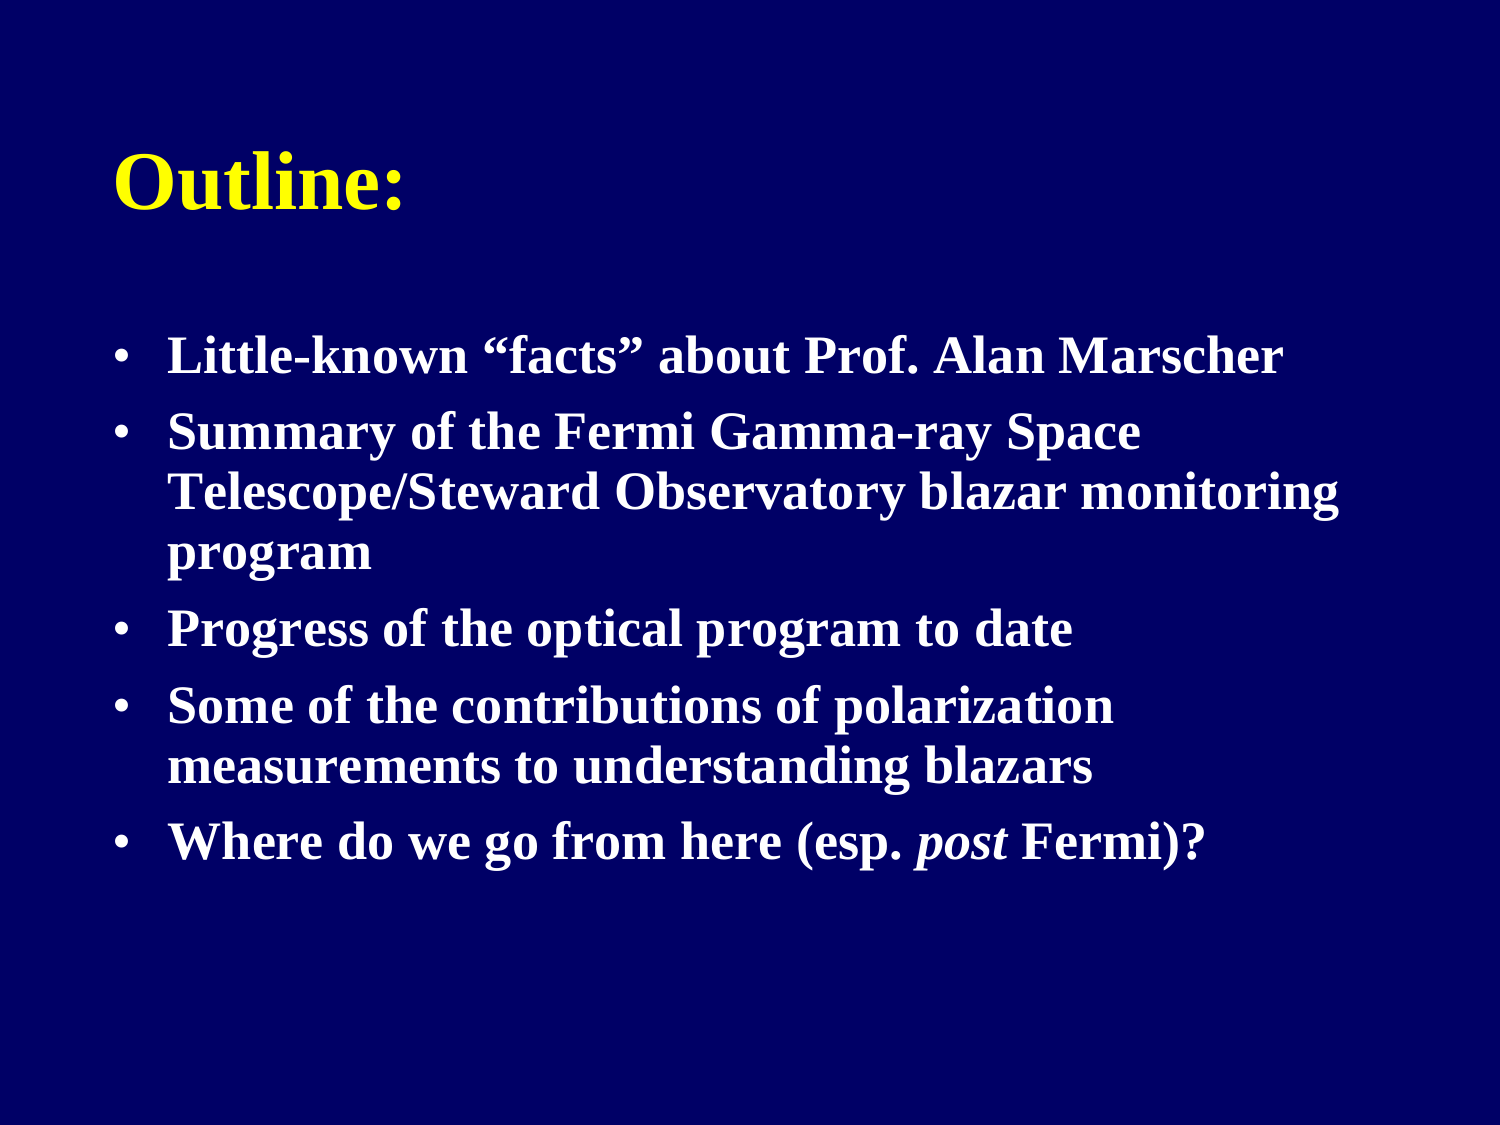

# Outline:
Little-known “facts” about Prof. Alan Marscher
Summary of the Fermi Gamma-ray Space Telescope/Steward Observatory blazar monitoring program
Progress of the optical program to date
Some of the contributions of polarization measurements to understanding blazars
Where do we go from here (esp. post Fermi)?